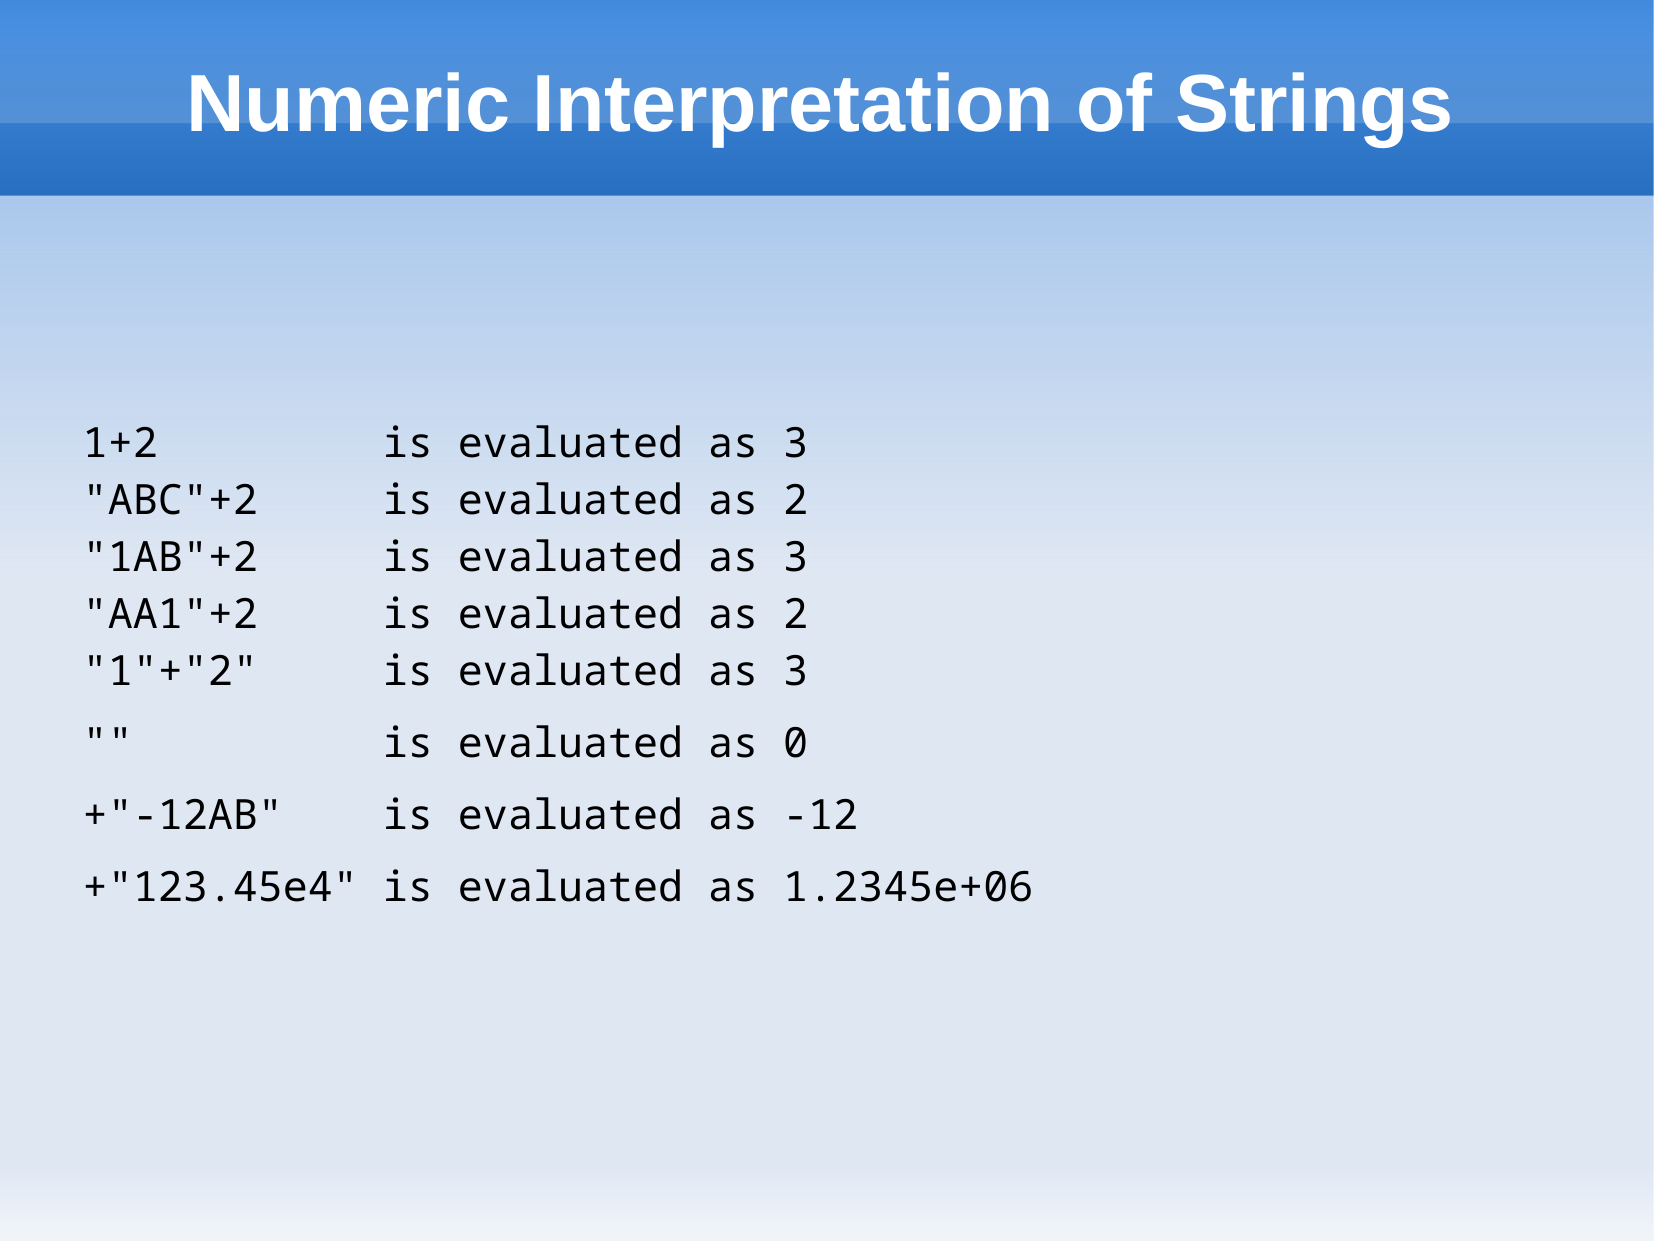

# Numeric Interpretation of Strings
1+2 is evaluated as 3
"ABC"+2 is evaluated as 2
"1AB"+2 is evaluated as 3
"AA1"+2 is evaluated as 2
"1"+"2" is evaluated as 3
"" is evaluated as 0
+"-12AB" is evaluated as -12
+"123.45e4" is evaluated as 1.2345e+06